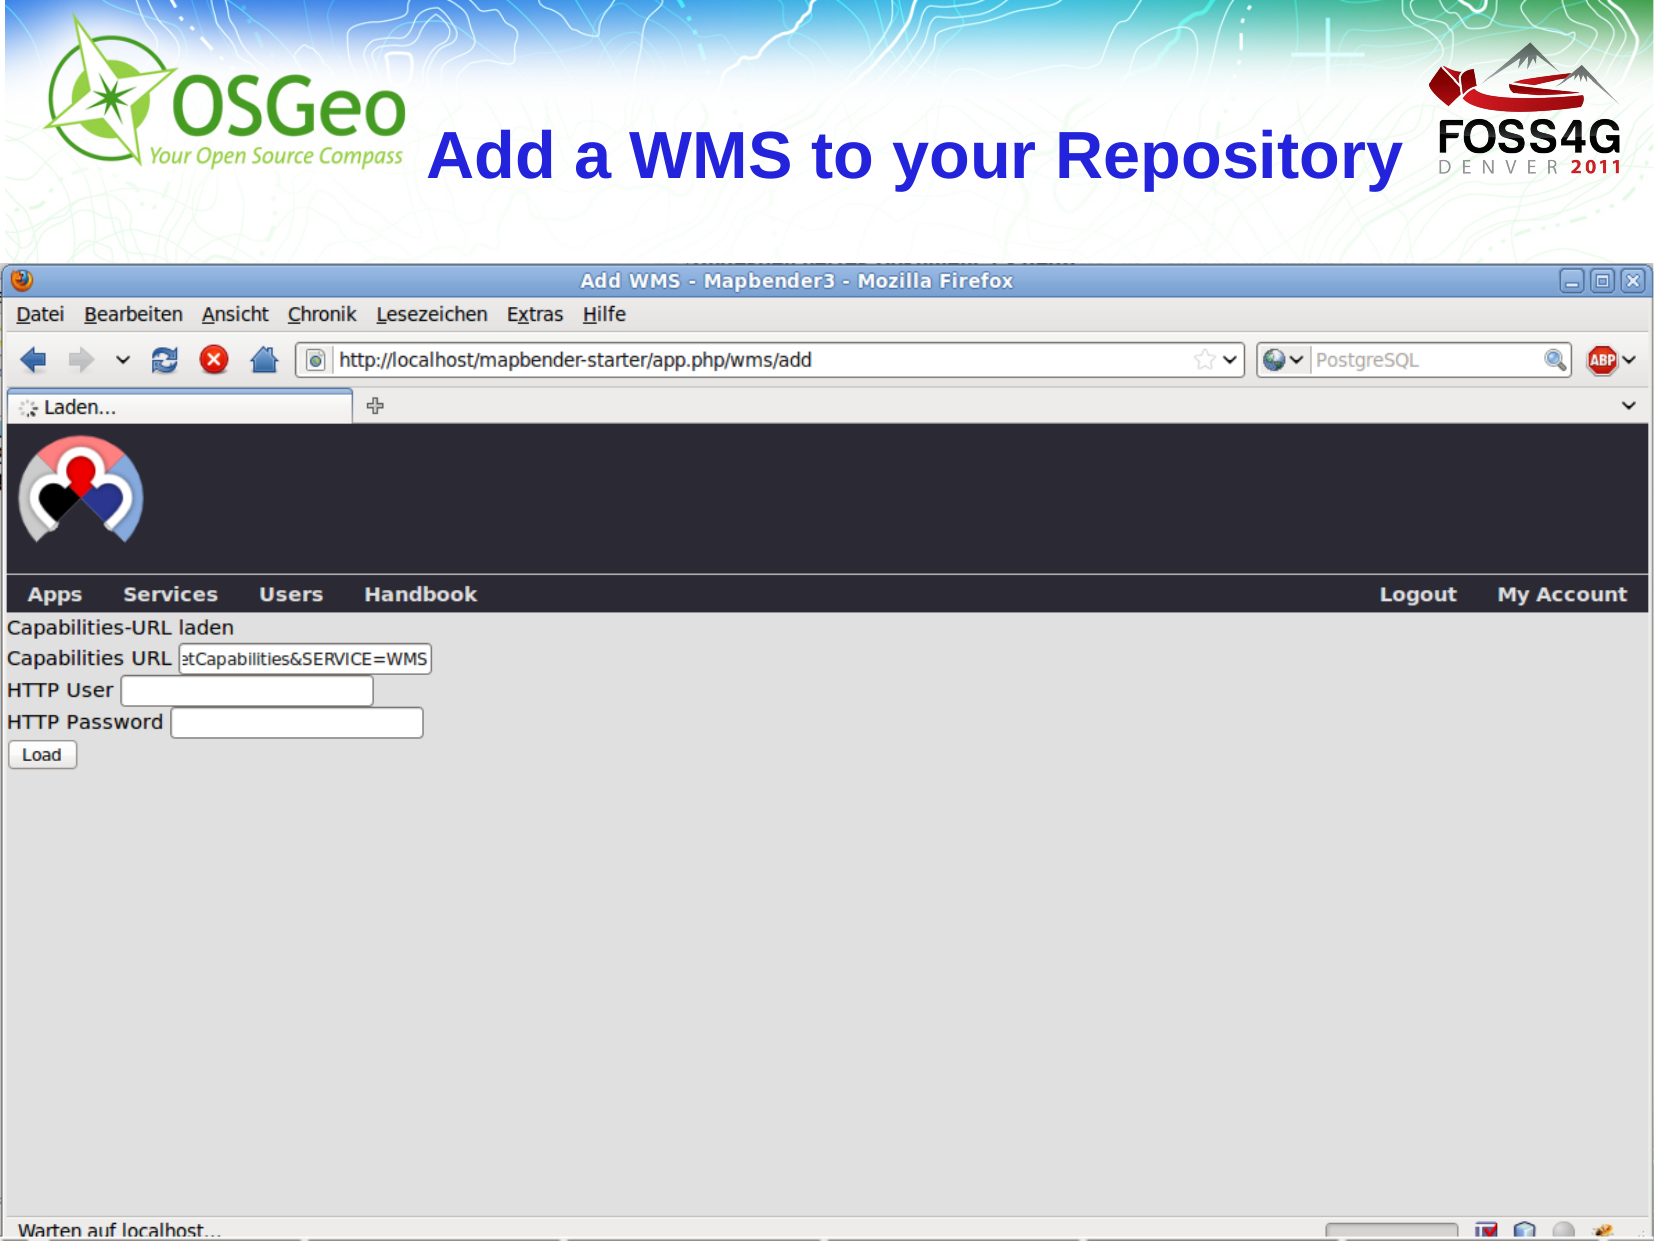

# Add a WMS to your Repository